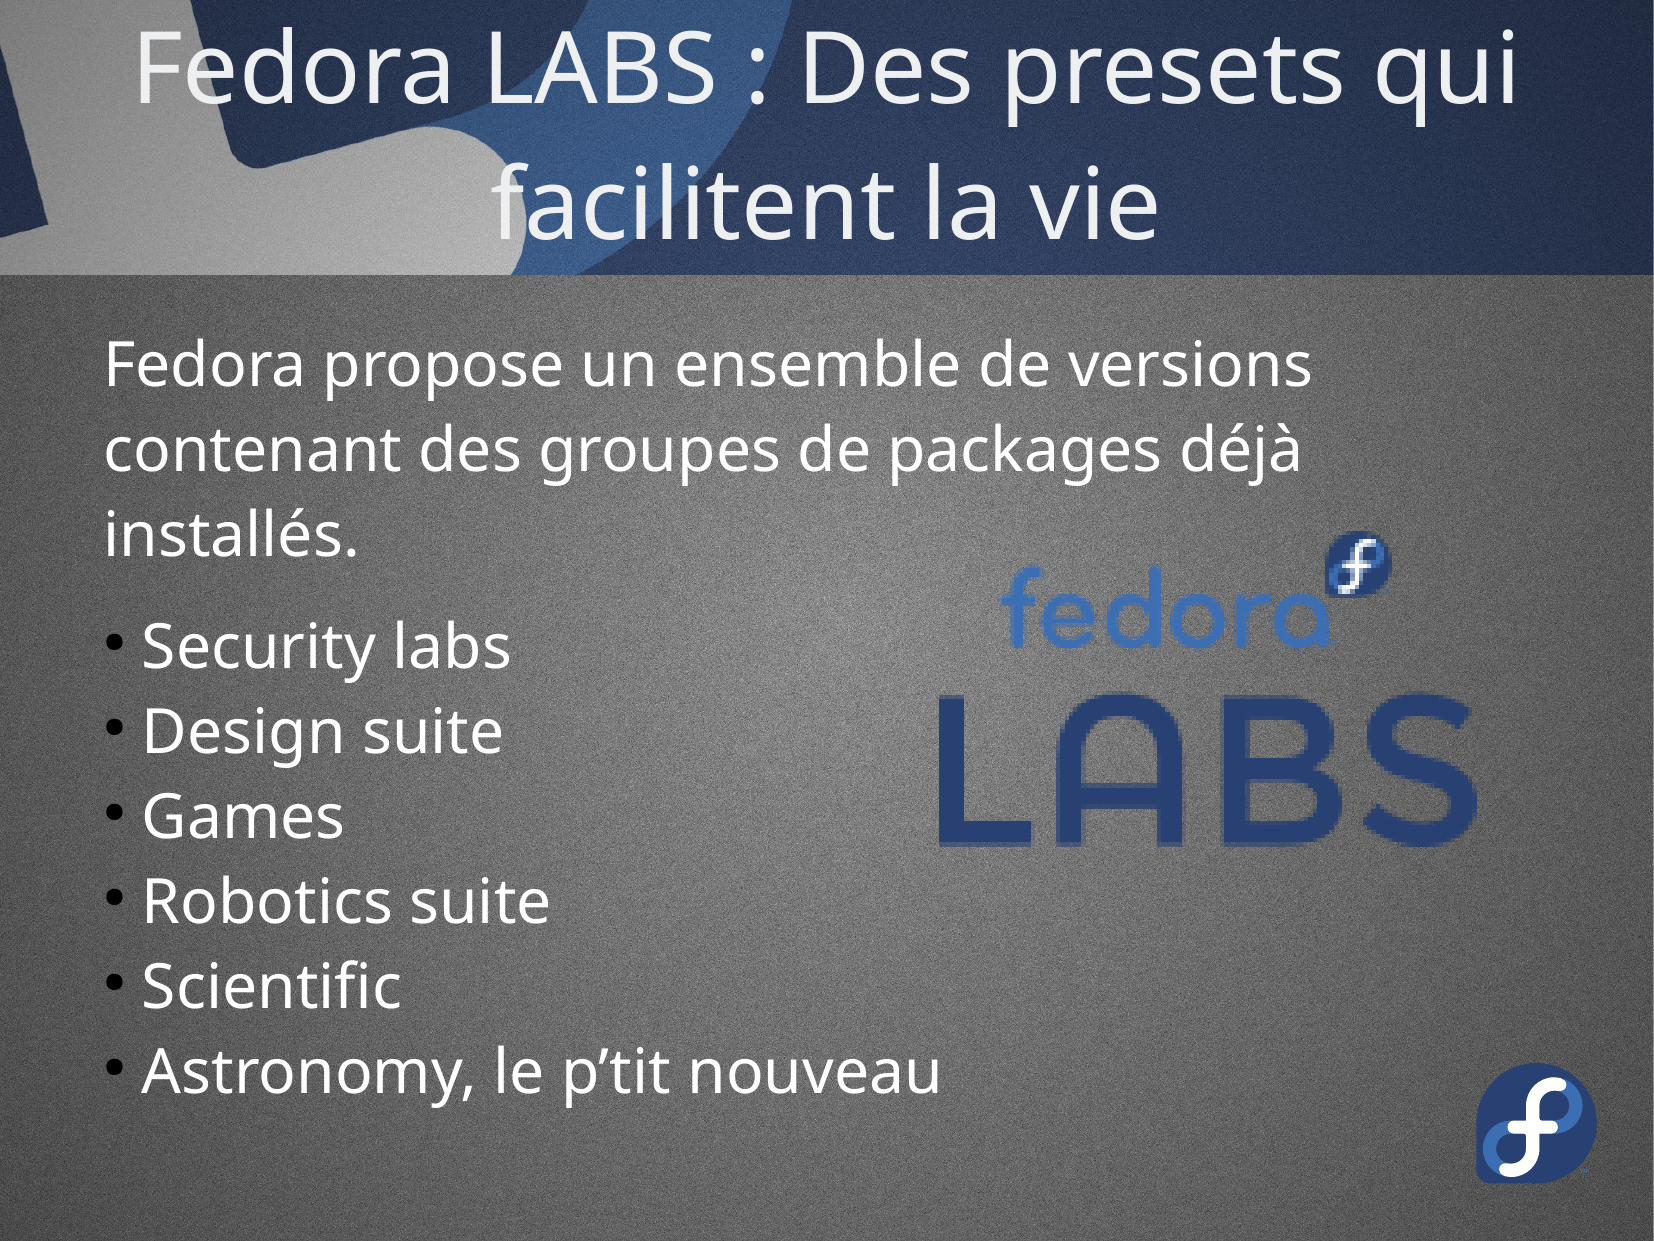

# Fedora LABS : Des presets qui facilitent la vie
Fedora propose un ensemble de versions contenant des groupes de packages déjà installés.
 Security labs
 Design suite
 Games
 Robotics suite
 Scientific
 Astronomy, le p’tit nouveau